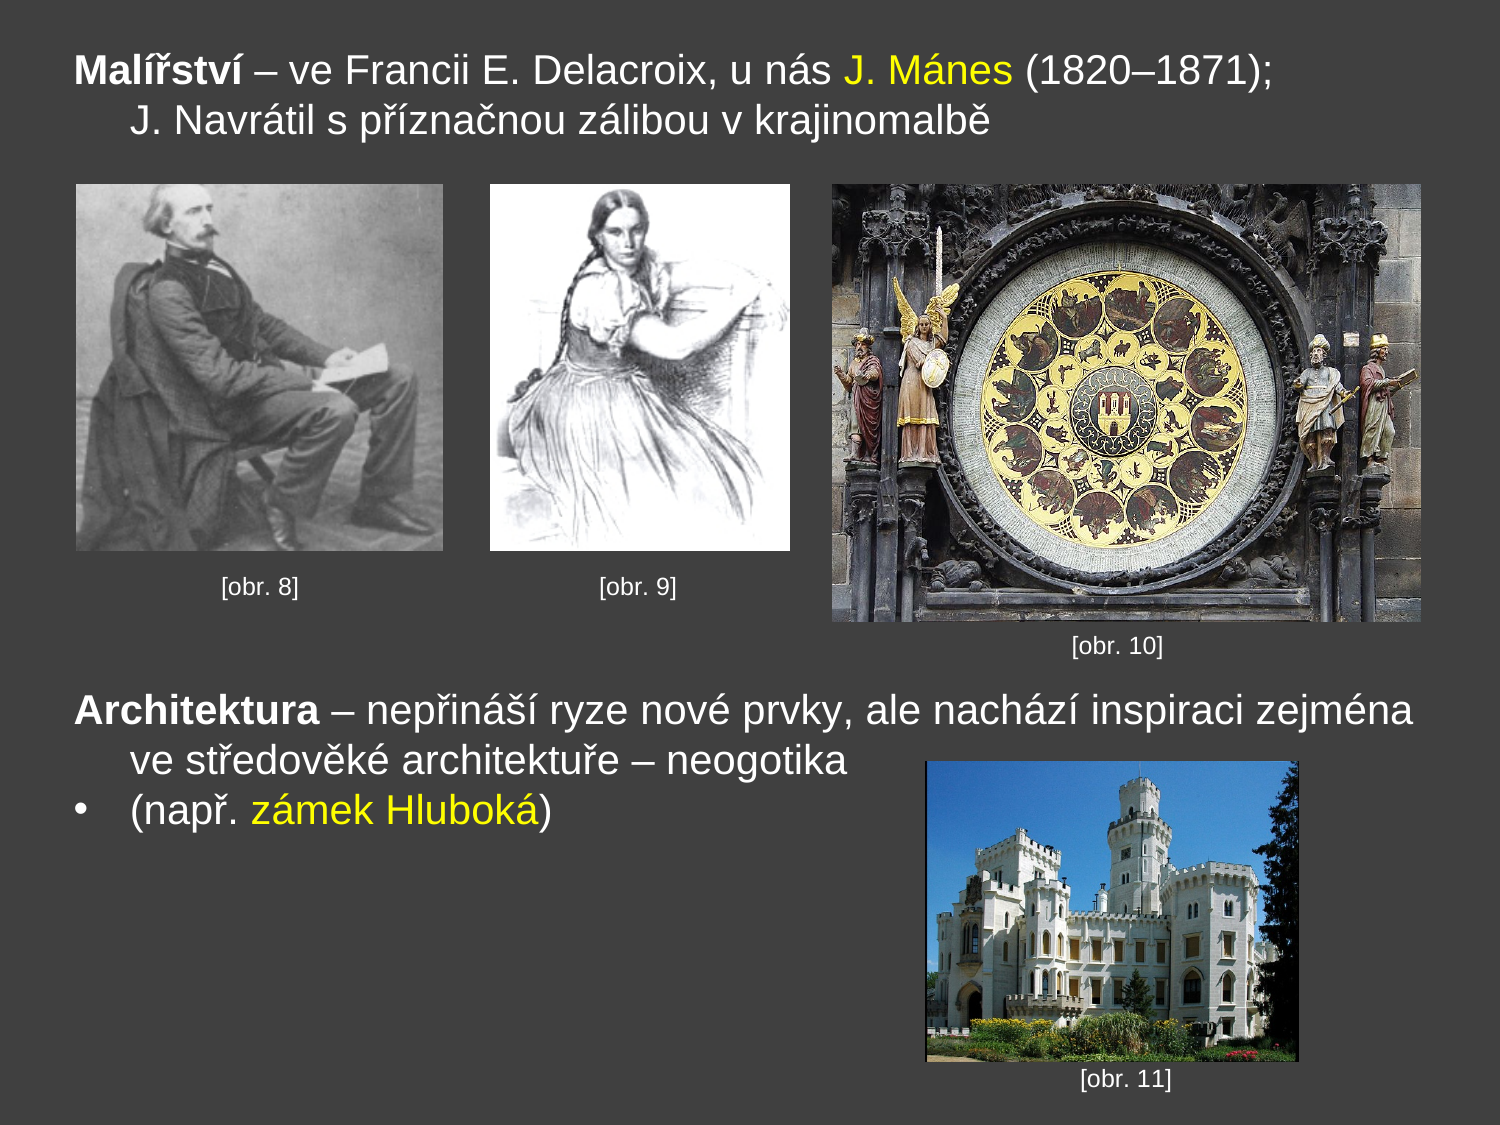

# Malířství – ve Francii E. Delacroix, u nás J. Mánes (1820–1871); J. Navrátil s příznačnou zálibou v krajinomalbě
Architektura – nepřináší ryze nové prvky, ale nachází inspiraci zejména ve středověké architektuře – neogotika
(např. zámek Hluboká)
[obr. 8]
[obr. 9]
[obr. 10]
[obr. 11]